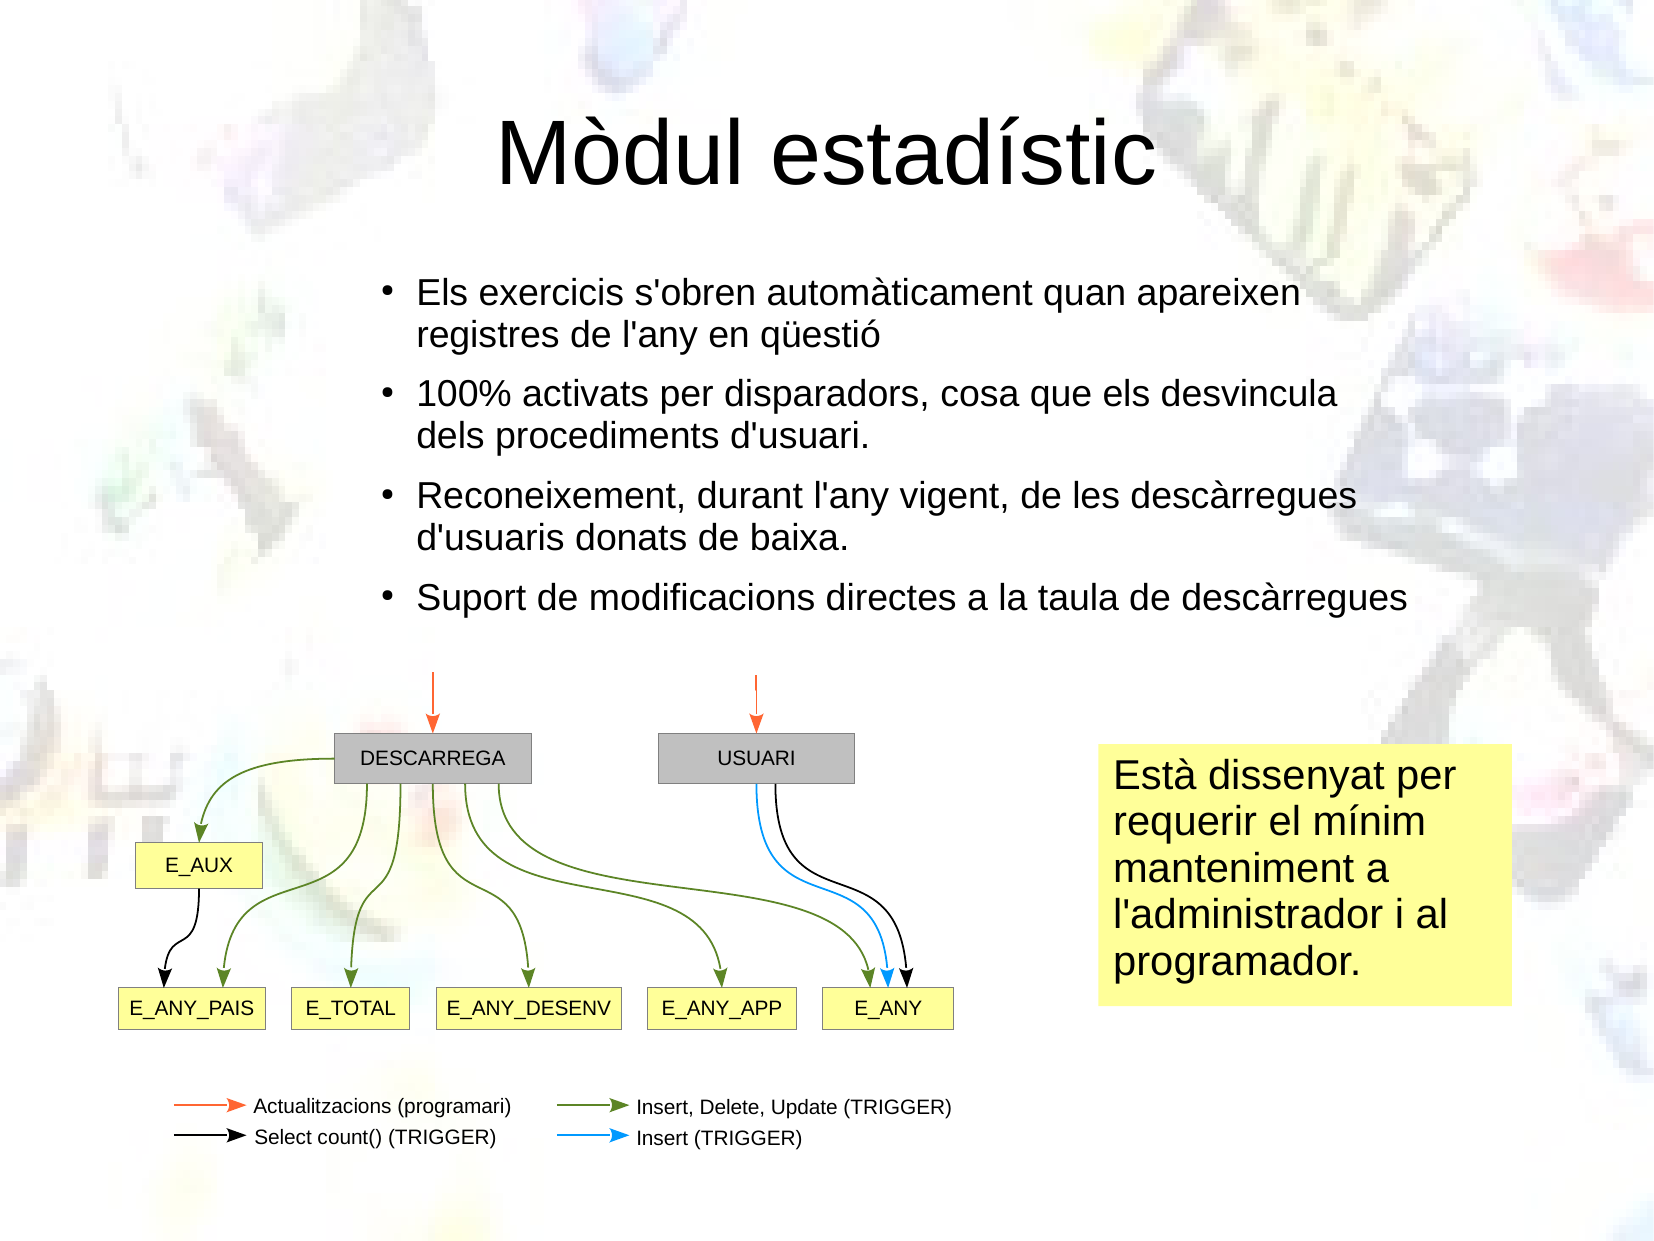

# Mòdul estadístic
Els exercicis s'obren automàticament quan apareixen registres de l'any en qüestió
100% activats per disparadors, cosa que els desvincula dels procediments d'usuari.
Reconeixement, durant l'any vigent, de les descàrregues d'usuaris donats de baixa.
Suport de modificacions directes a la taula de descàrregues
DESCARREGA
USUARI
E_AUX
E_ANY_PAIS
E_TOTAL
E_ANY_DESENV
E_ANY_APP
E_ANY
Actualitzacions (programari)
Insert, Delete, Update (TRIGGER)
Select count() (TRIGGER)
Insert (TRIGGER)
Està dissenyat per requerir el mínim manteniment a l'administrador i al programador.